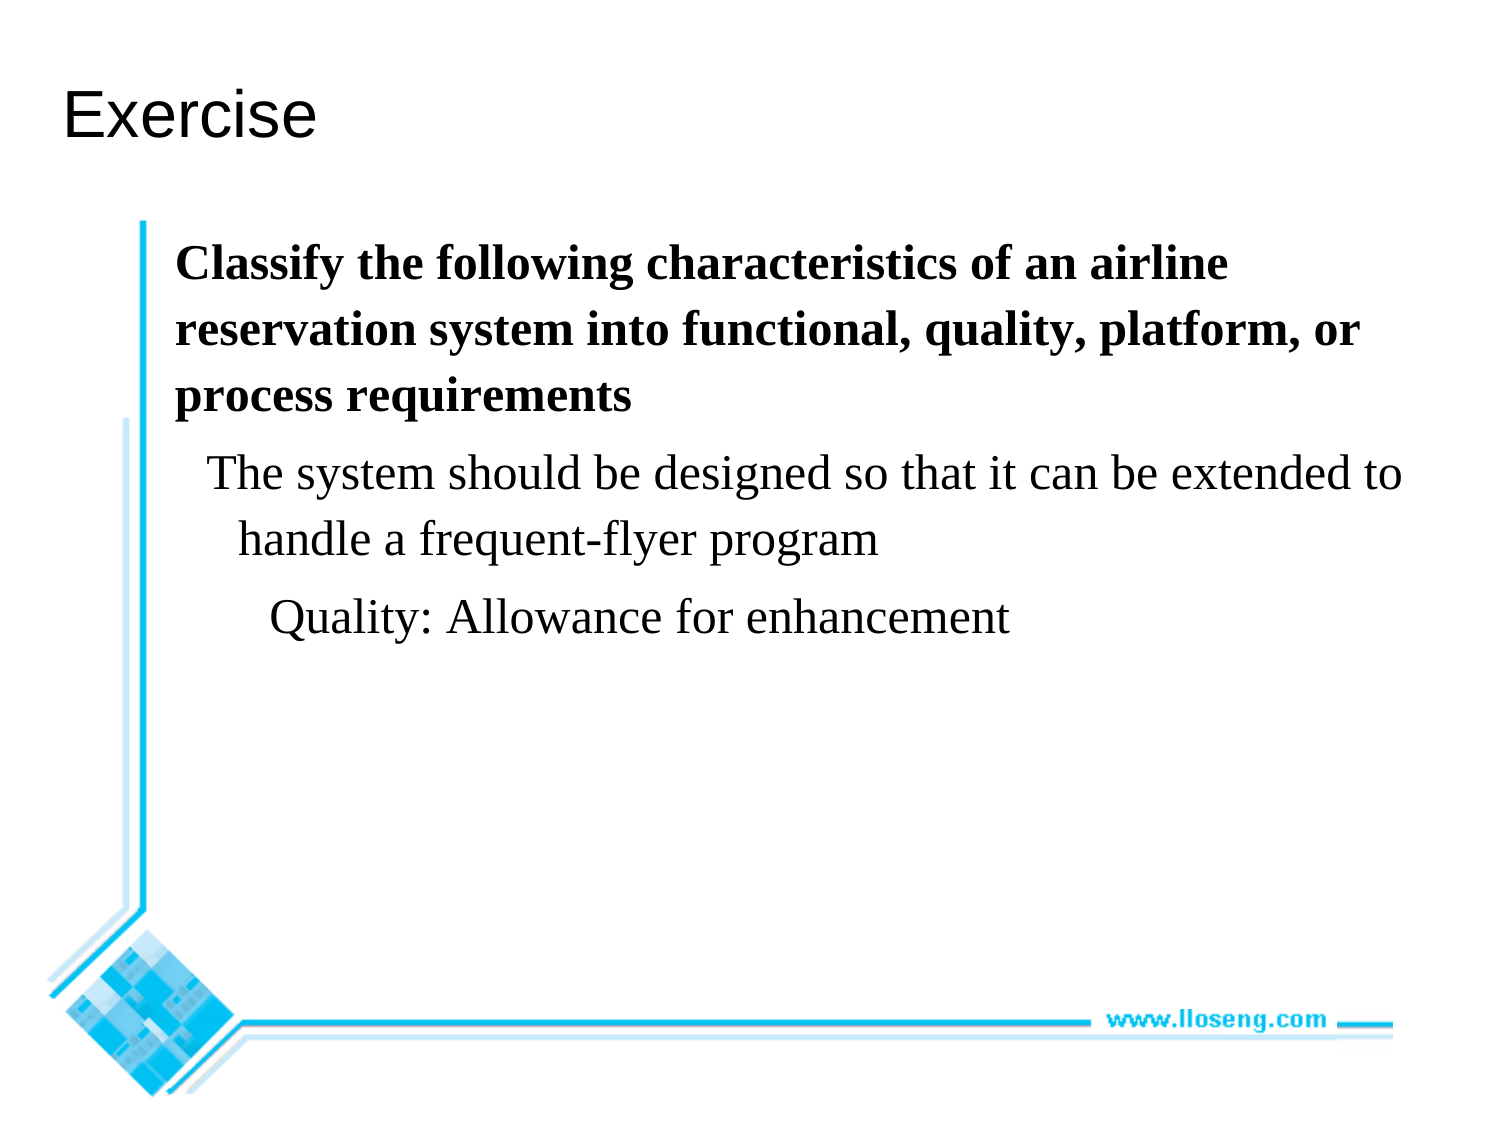

# Exercise
Classify the following characteristics of an airline reservation system into functional, quality, platform, or process requirements
The system should be designed so that it can be extended to handle a frequent-flyer program
Quality: Allowance for enhancement